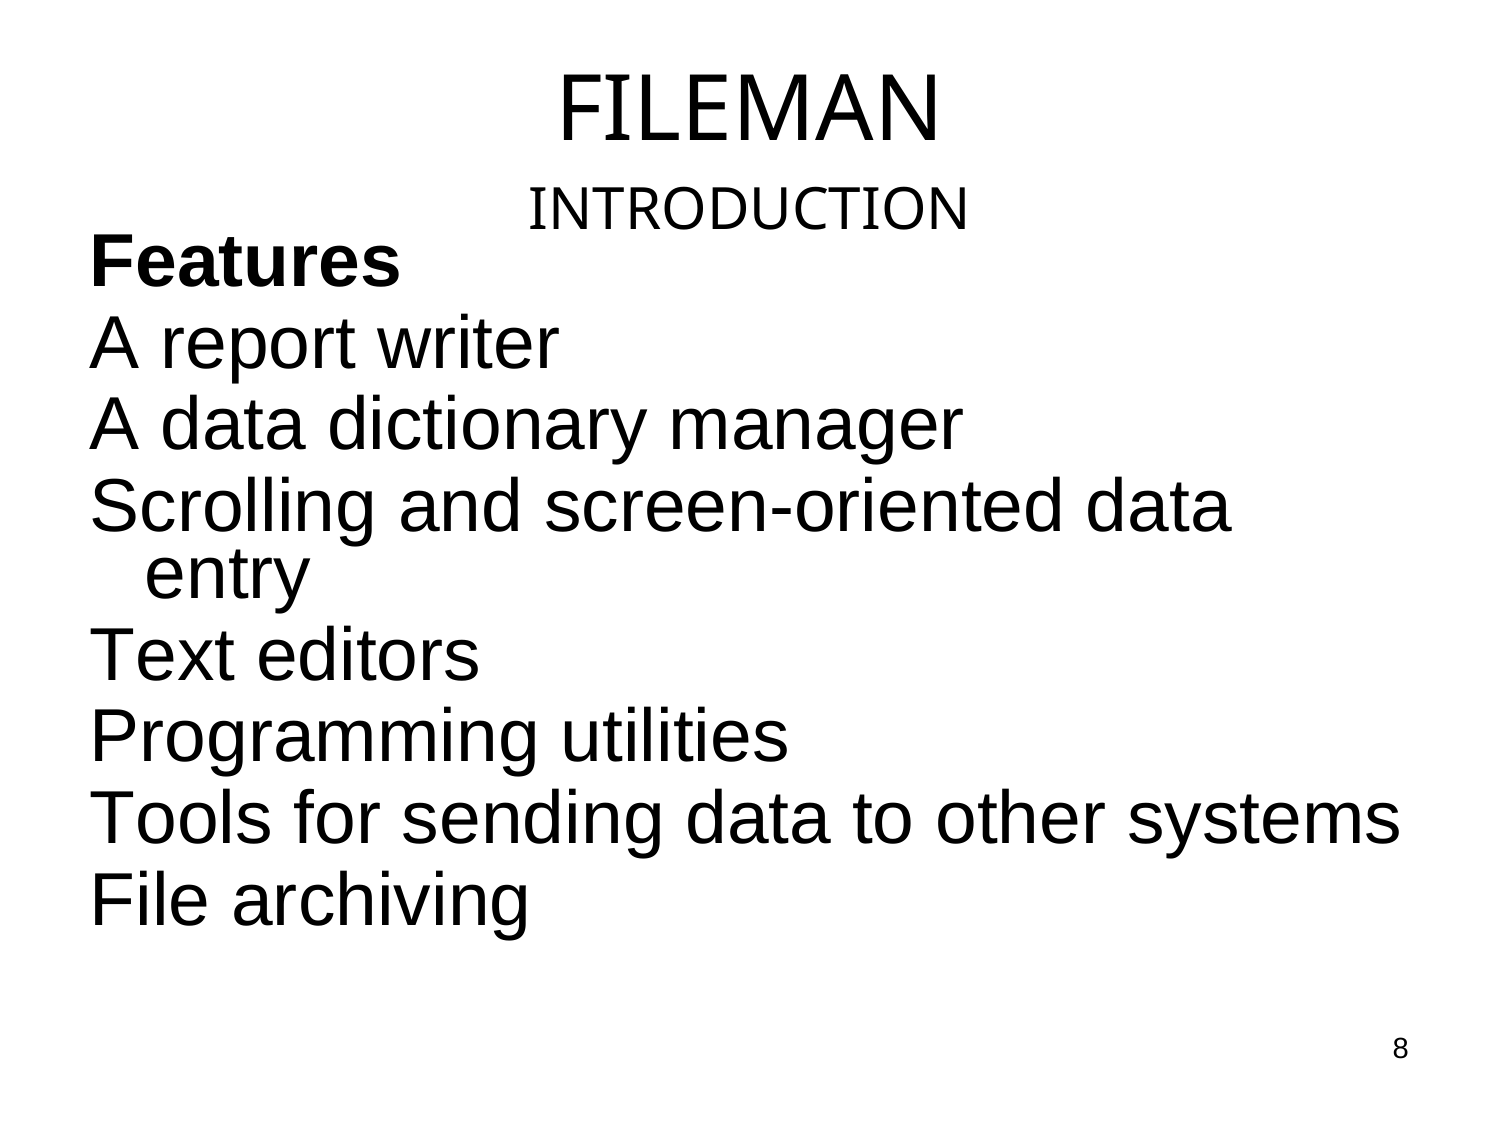

# FILEMAN INTRODUCTION
Features
A report writer
A data dictionary manager
Scrolling and screen-oriented data entry
Text editors
Programming utilities
Tools for sending data to other systems
File archiving
8